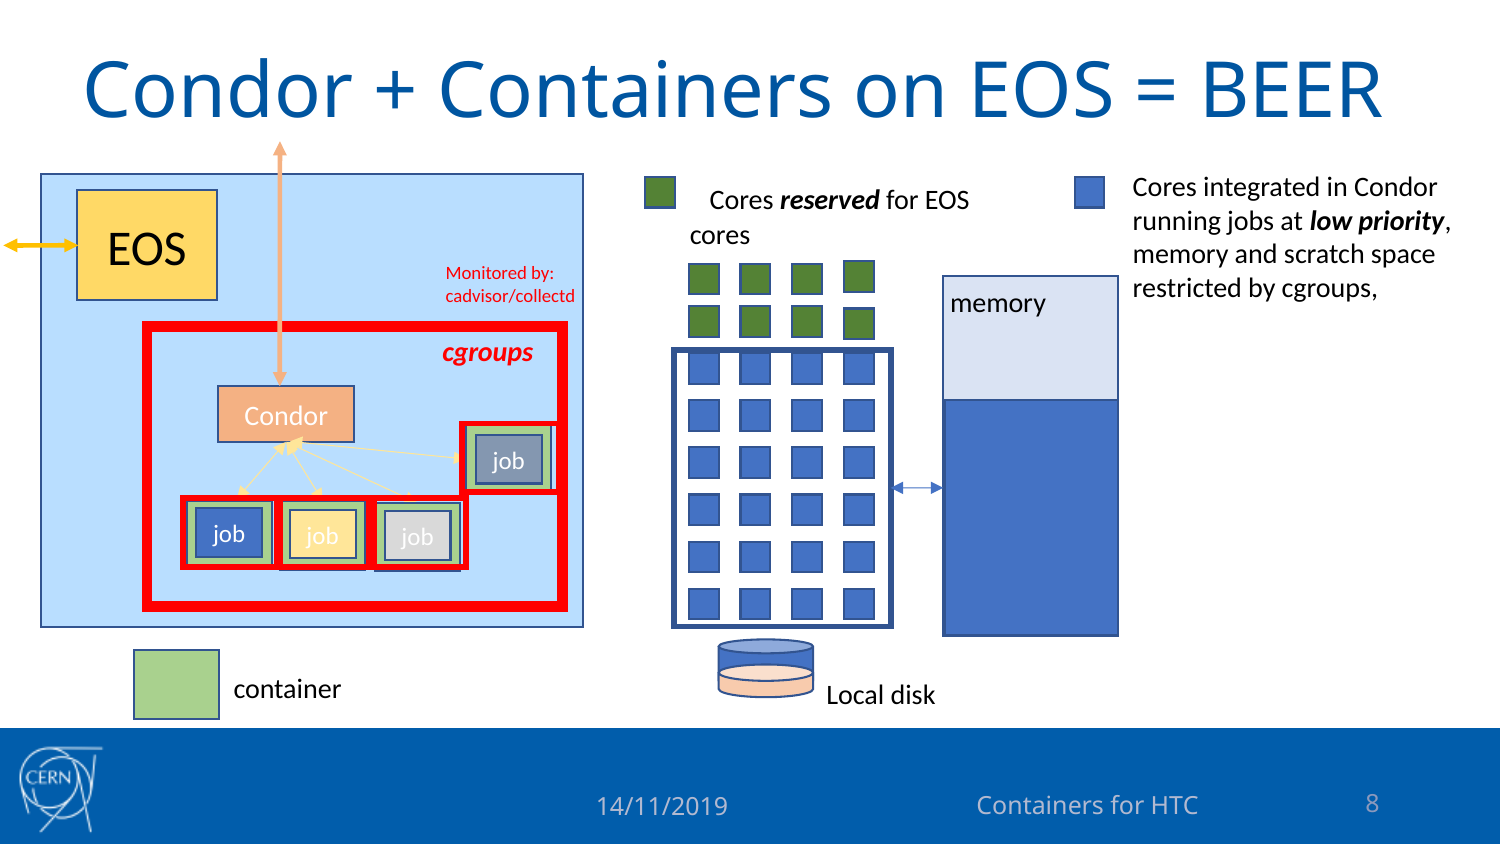

# Condor + Containers on EOS = BEER
Cores integrated in Condor running jobs at low priority, memory and scratch space restricted by cgroups,
Cores reserved for EOS
cores
memory
Local disk
EOS
Monitored by:
cadvisor/collectd
cgroups
Condor
job
job
job
job
container
Containers for HTC
14/11/2019